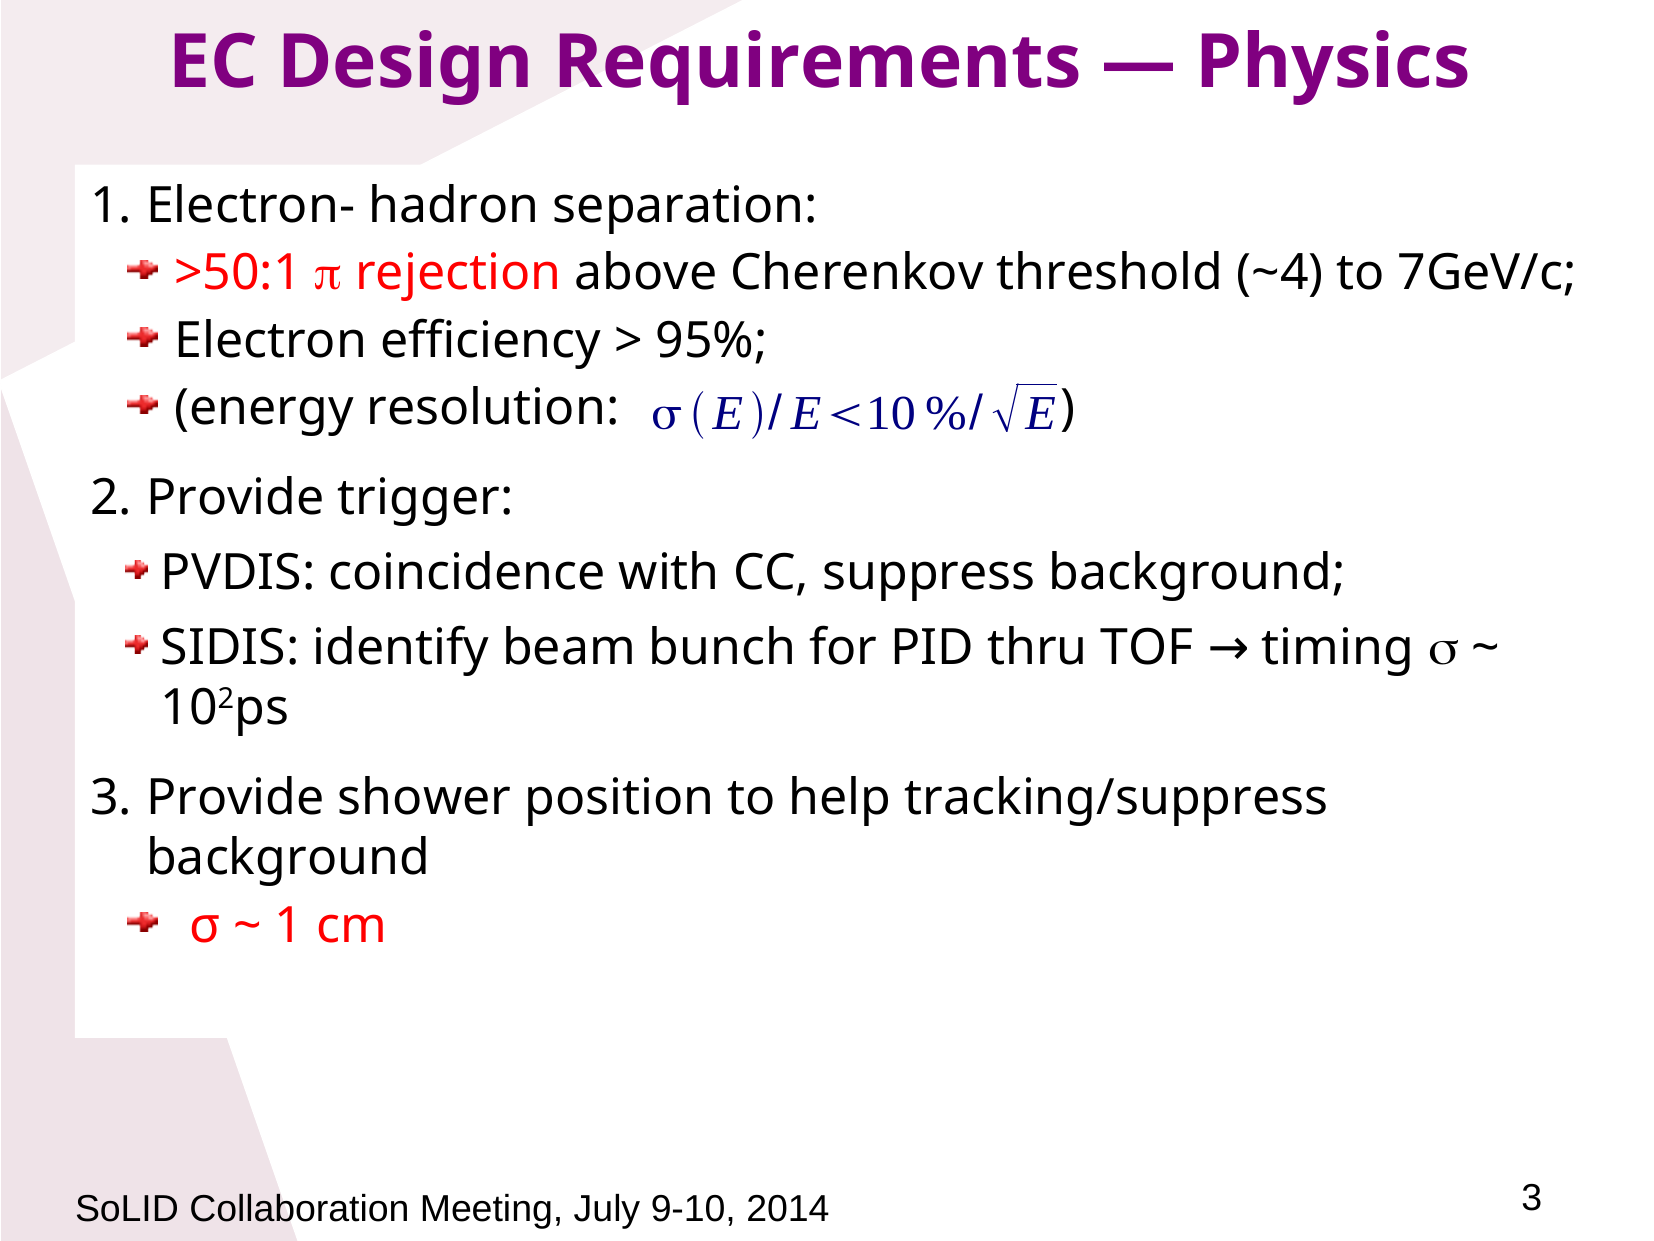

# EC Design Requirements ― Physics
Electron- hadron separation:
>50:1 p rejection above Cherenkov threshold (~4) to 7GeV/c;
Electron efficiency > 95%;
(energy resolution: )
Provide trigger:
PVDIS: coincidence with CC, suppress background;
SIDIS: identify beam bunch for PID thru TOF → timing s ~ 102ps
Provide shower position to help tracking/suppress background
σ ~ 1 cm
3